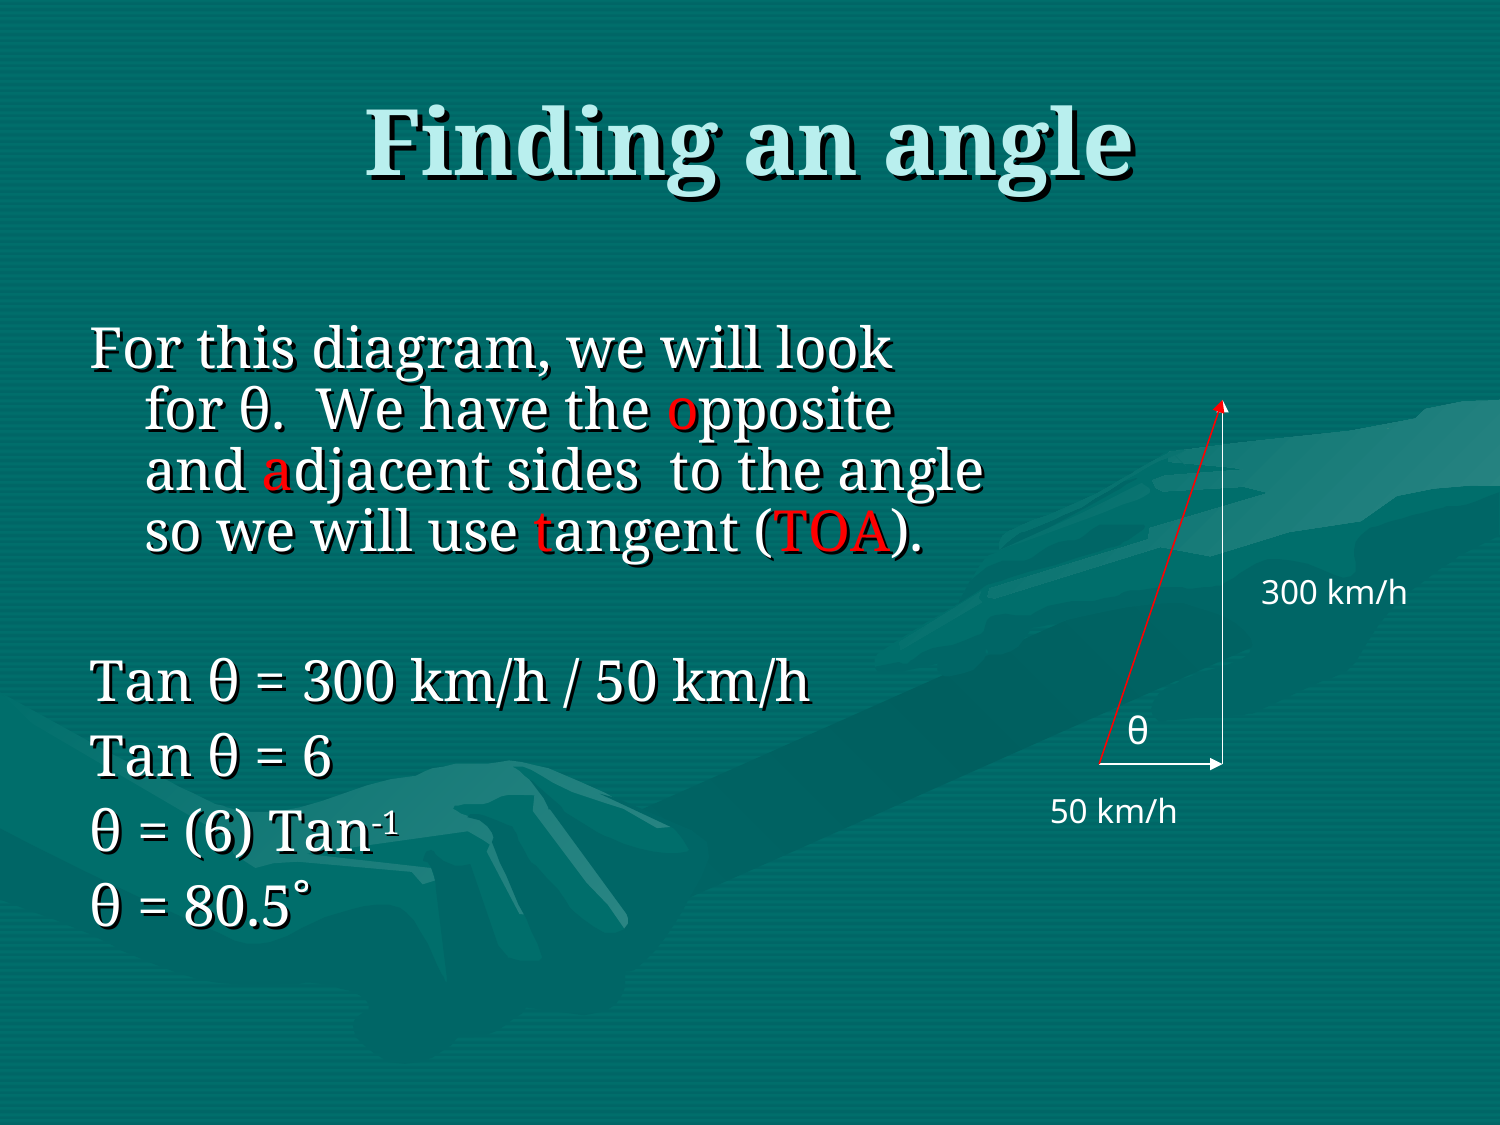

# Finding an angle
For this diagram, we will look for θ. We have the opposite and adjacent sides to the angle so we will use tangent (TOA).
Tan θ = 300 km/h / 50 km/h
Tan θ = 6
θ = (6) Tan-1
θ = 80.5˚
300 km/h
50 km/h
θ